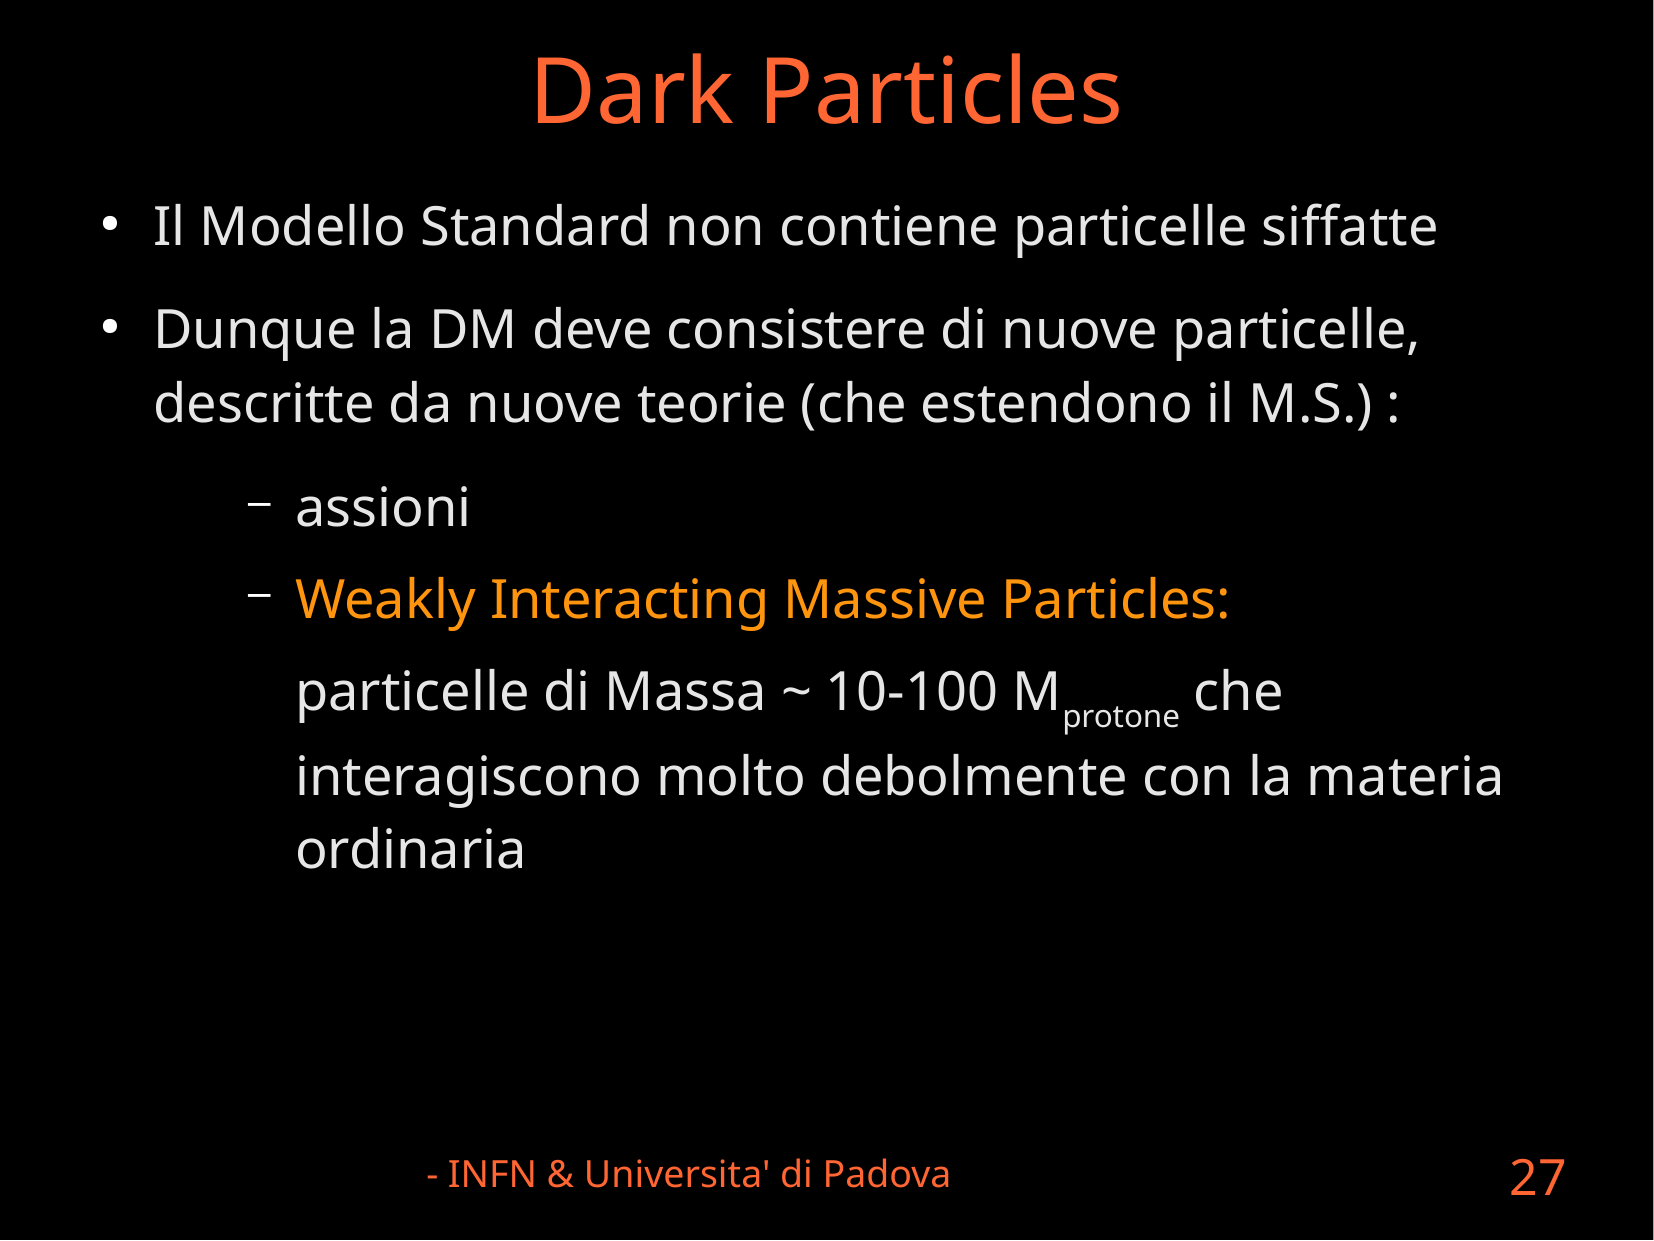

# Dark Particles
Il Modello Standard non contiene particelle siffatte
Dunque la DM deve consistere di nuove particelle, descritte da nuove teorie (che estendono il M.S.) :
assioni
Weakly Interacting Massive Particles:
particelle di Massa ~ 10-100 Mprotone che interagiscono molto debolmente con la materia ordinaria